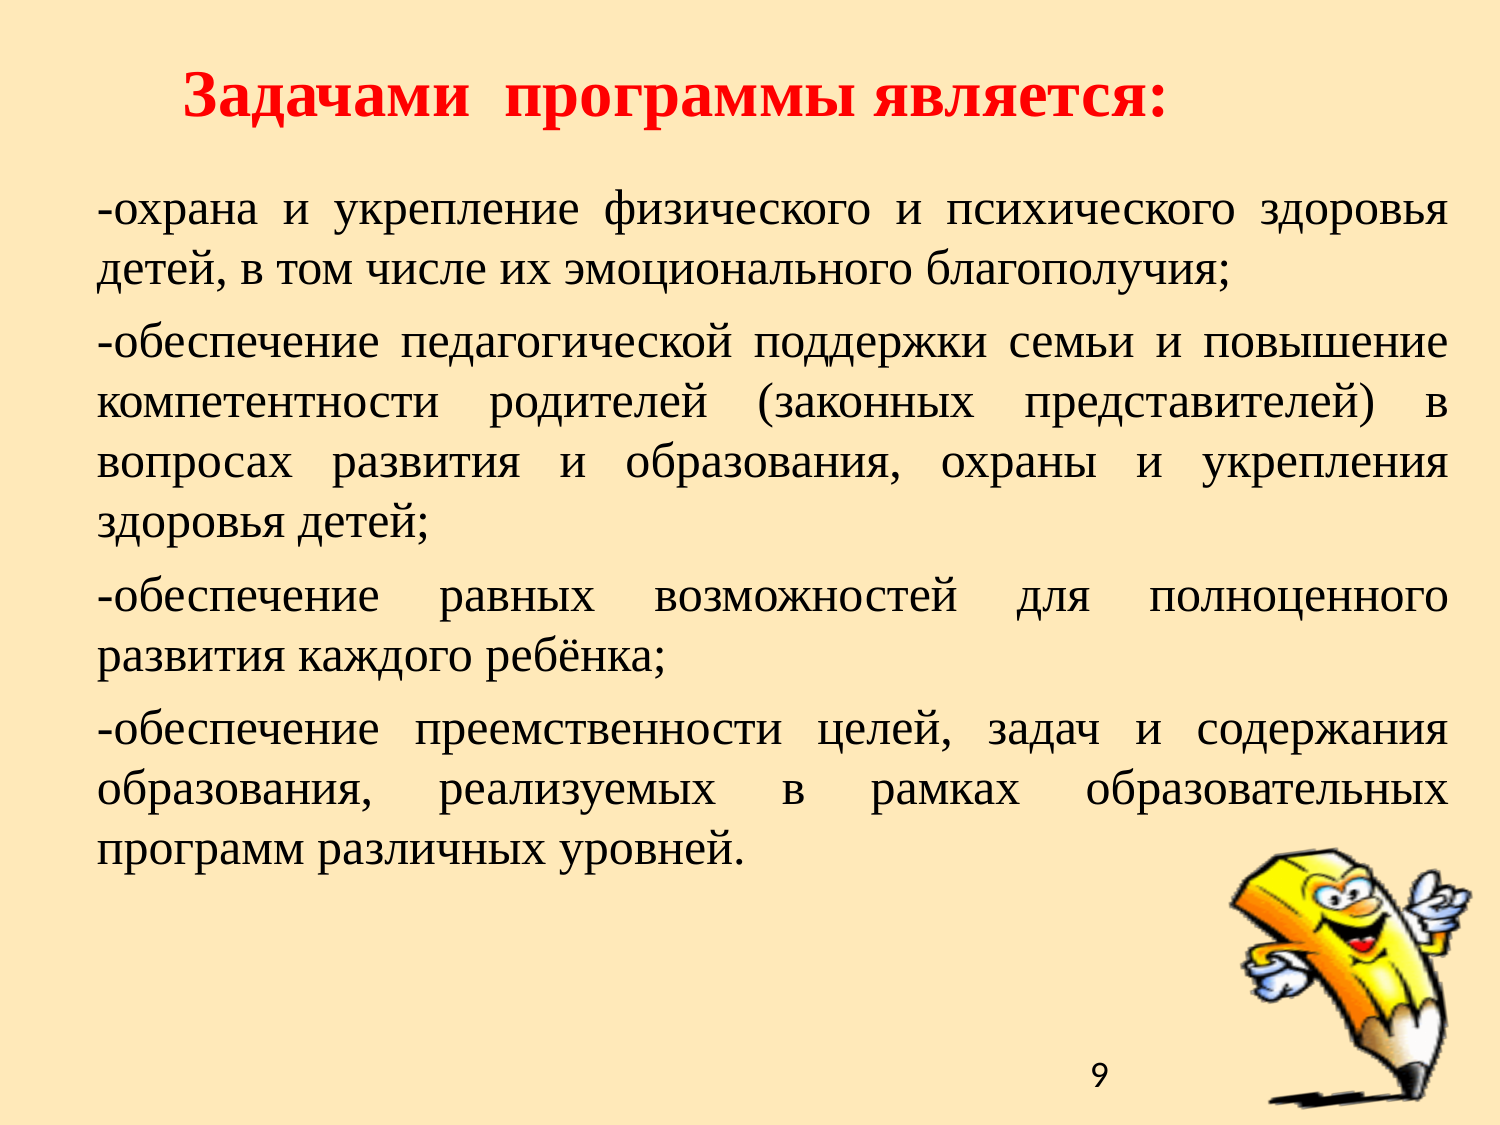

# Задачами программы является:
-охрана и укрепление физического и психического здоровья детей, в том числе их эмоционального благополучия;
-обеспечение педагогической поддержки семьи и повышение компетентности родителей (законных представителей) в вопросах развития и образования, охраны и укрепления здоровья детей;
-обеспечение равных возможностей для полноценного развития каждого ребёнка;
-обеспечение преемственности целей, задач и содержания образования, реализуемых в рамках образовательных программ различных уровней.